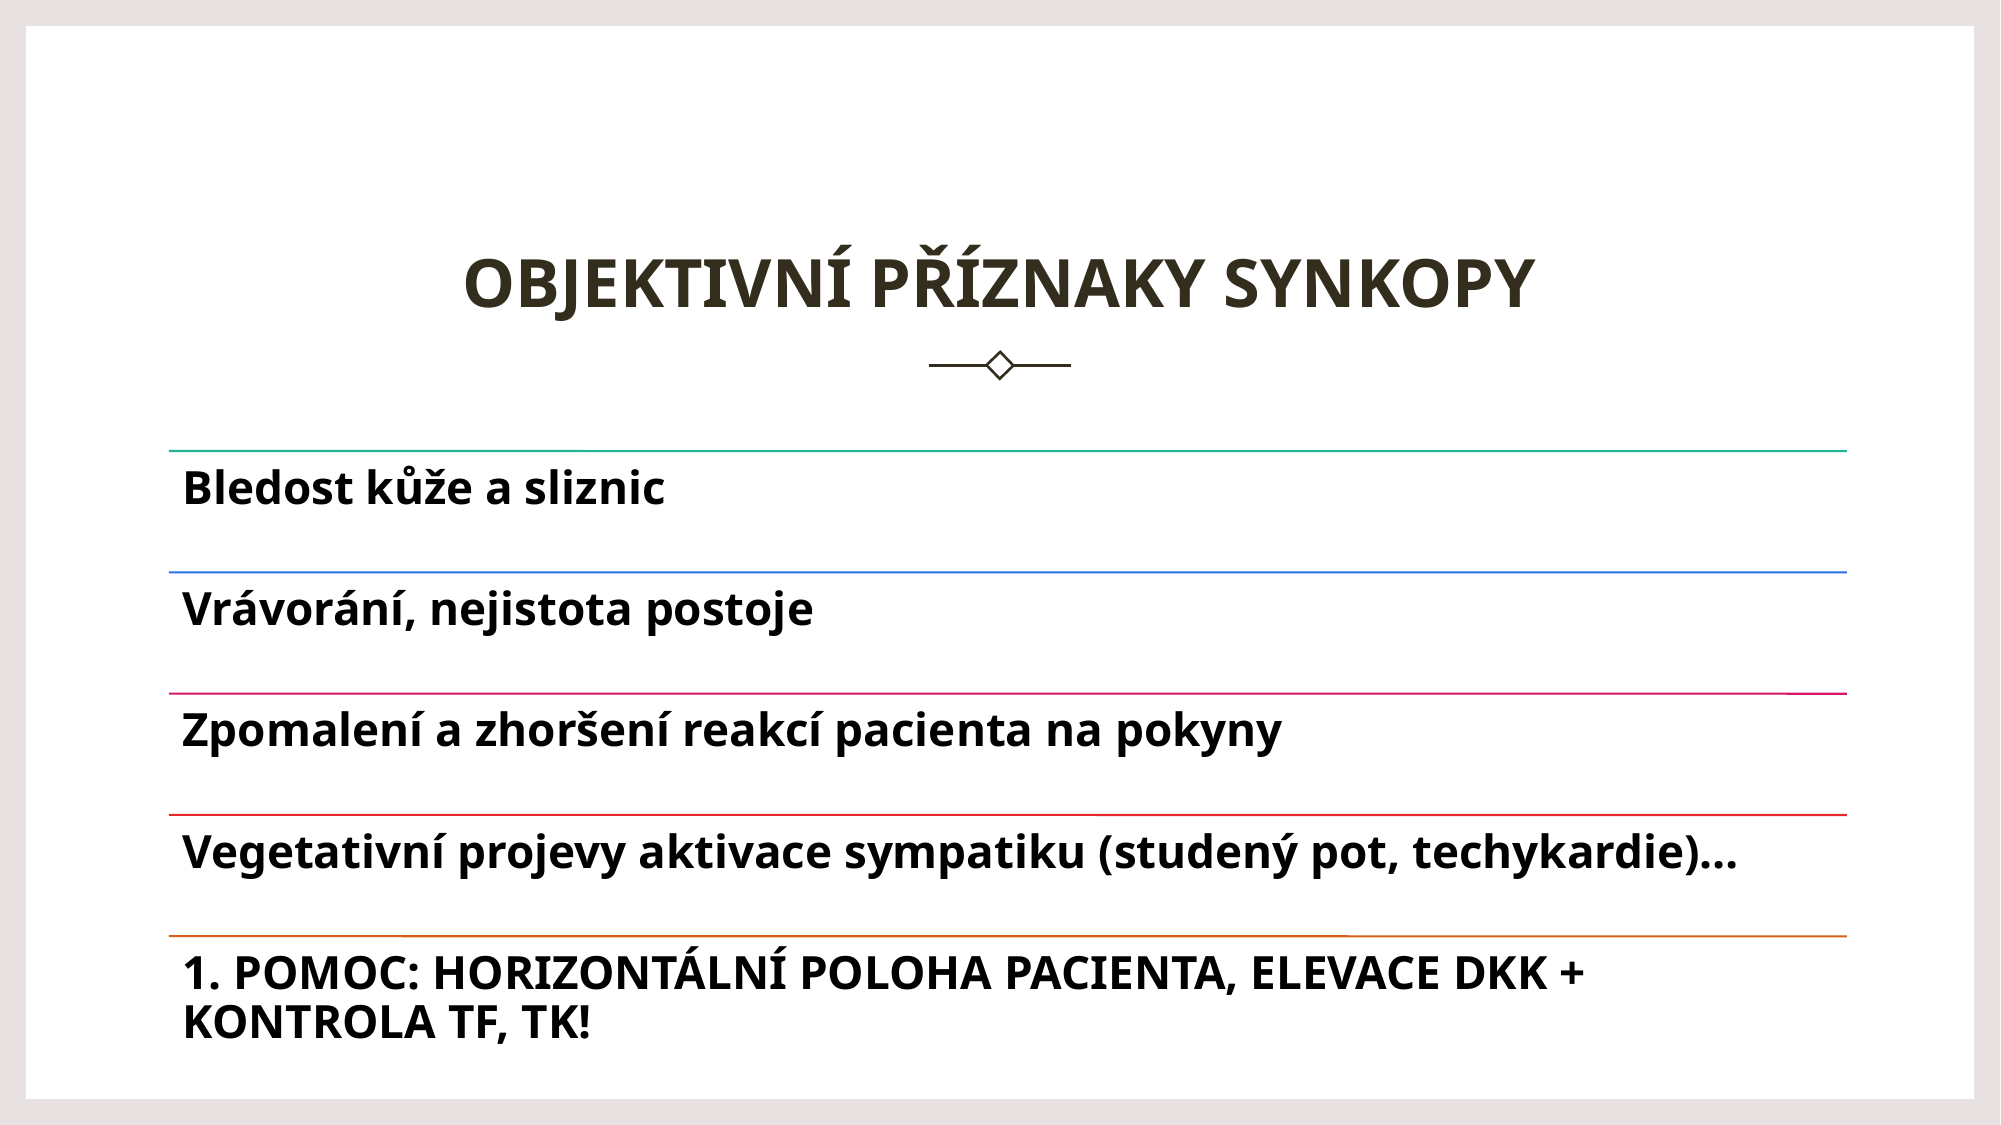

# OBJEKTIVNÍ PŘÍZNAKY SYNKOPY
Bledost kůže a sliznic
Vrávorání, nejistota postoje
Zpomalení a zhoršení reakcí pacienta na pokyny
Vegetativní projevy aktivace sympatiku (studený pot, techykardie)…
1. POMOC: HORIZONTÁLNÍ POLOHA PACIENTA, ELEVACE DKK + KONTROLA TF, TK!